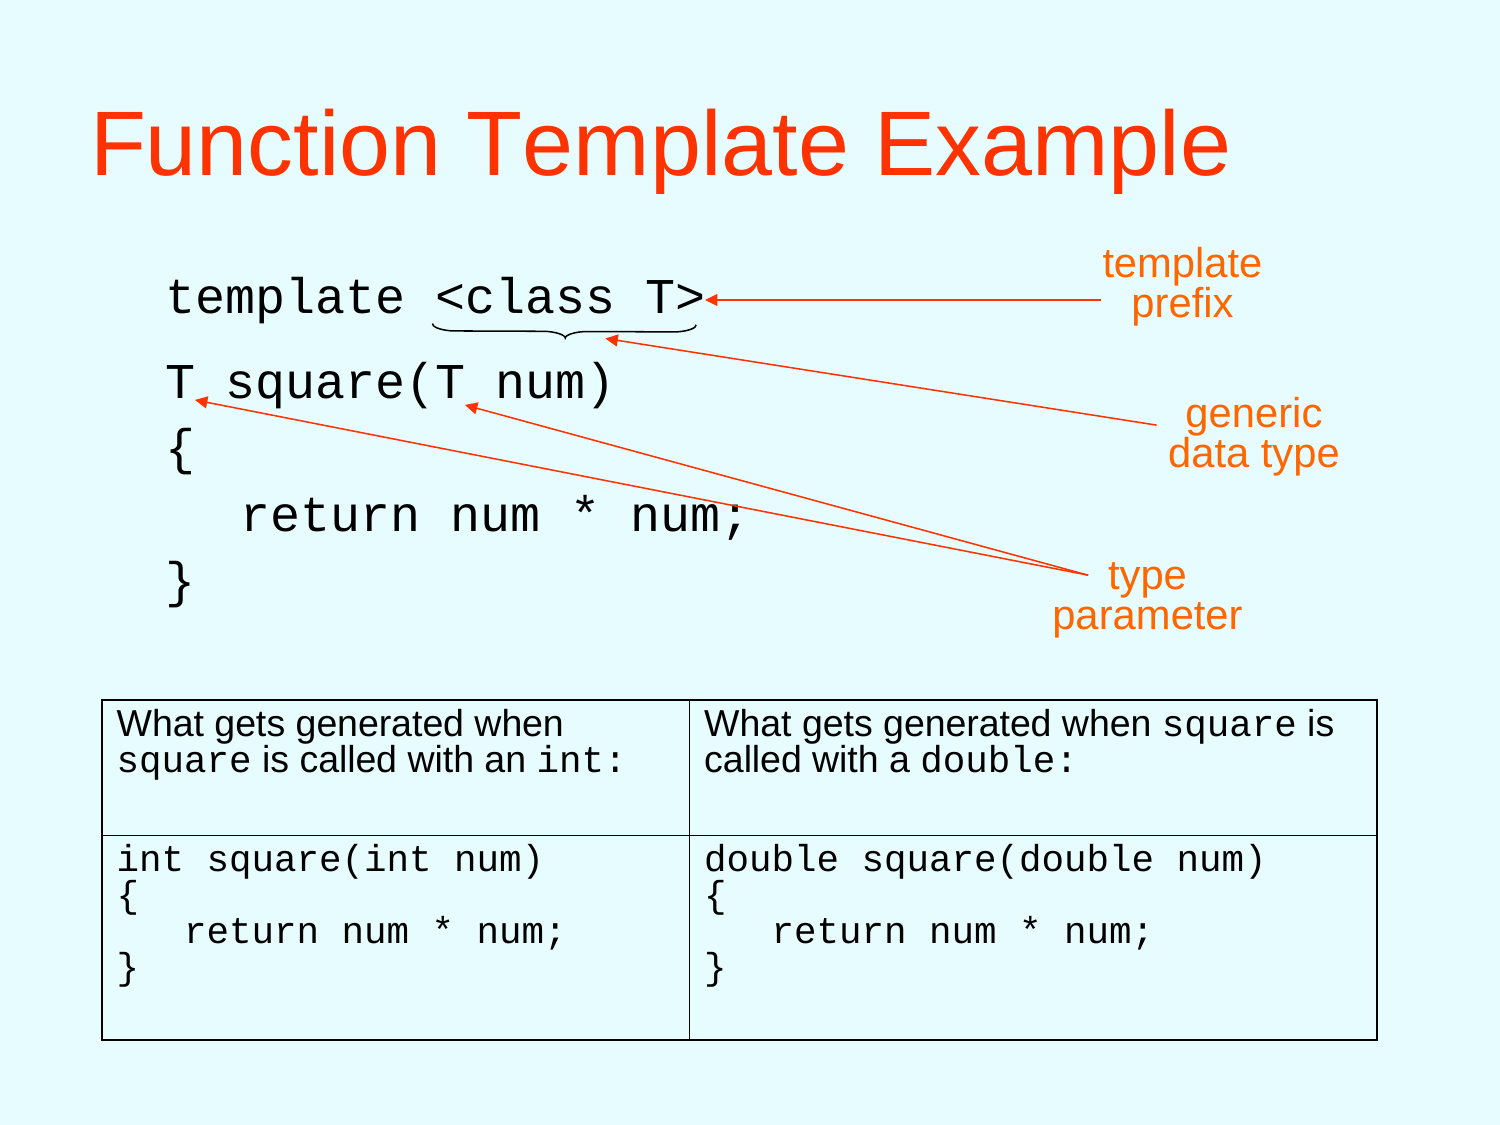

# Function Template Example
template
prefix
template <class T>
T square(T num)
{
		return num * num;
}
generic
data type
type
parameter
| What gets generated when square is called with an int: | What gets generated when square is called with a double: |
| --- | --- |
| int square(int num) { return num \* num; } | double square(double num) { return num \* num; } |